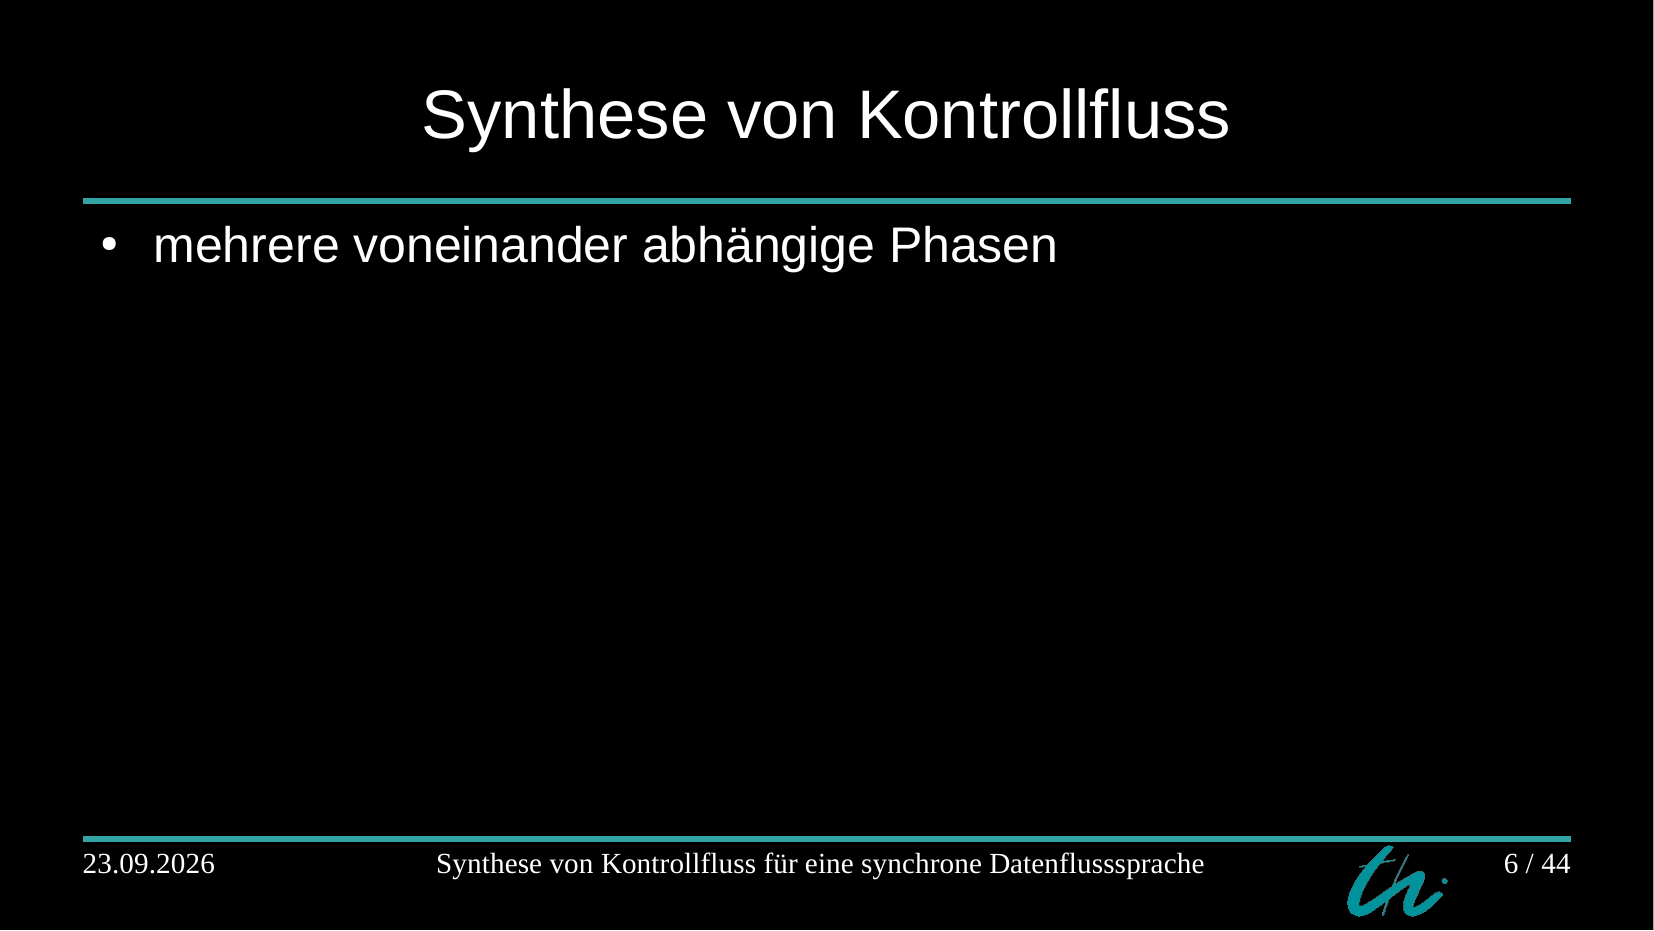

# Synthese von Kontrollfluss
mehrere voneinander abhängige Phasen
Synthese von Kontrollfluss für eine synchrone Datenflusssprache
6